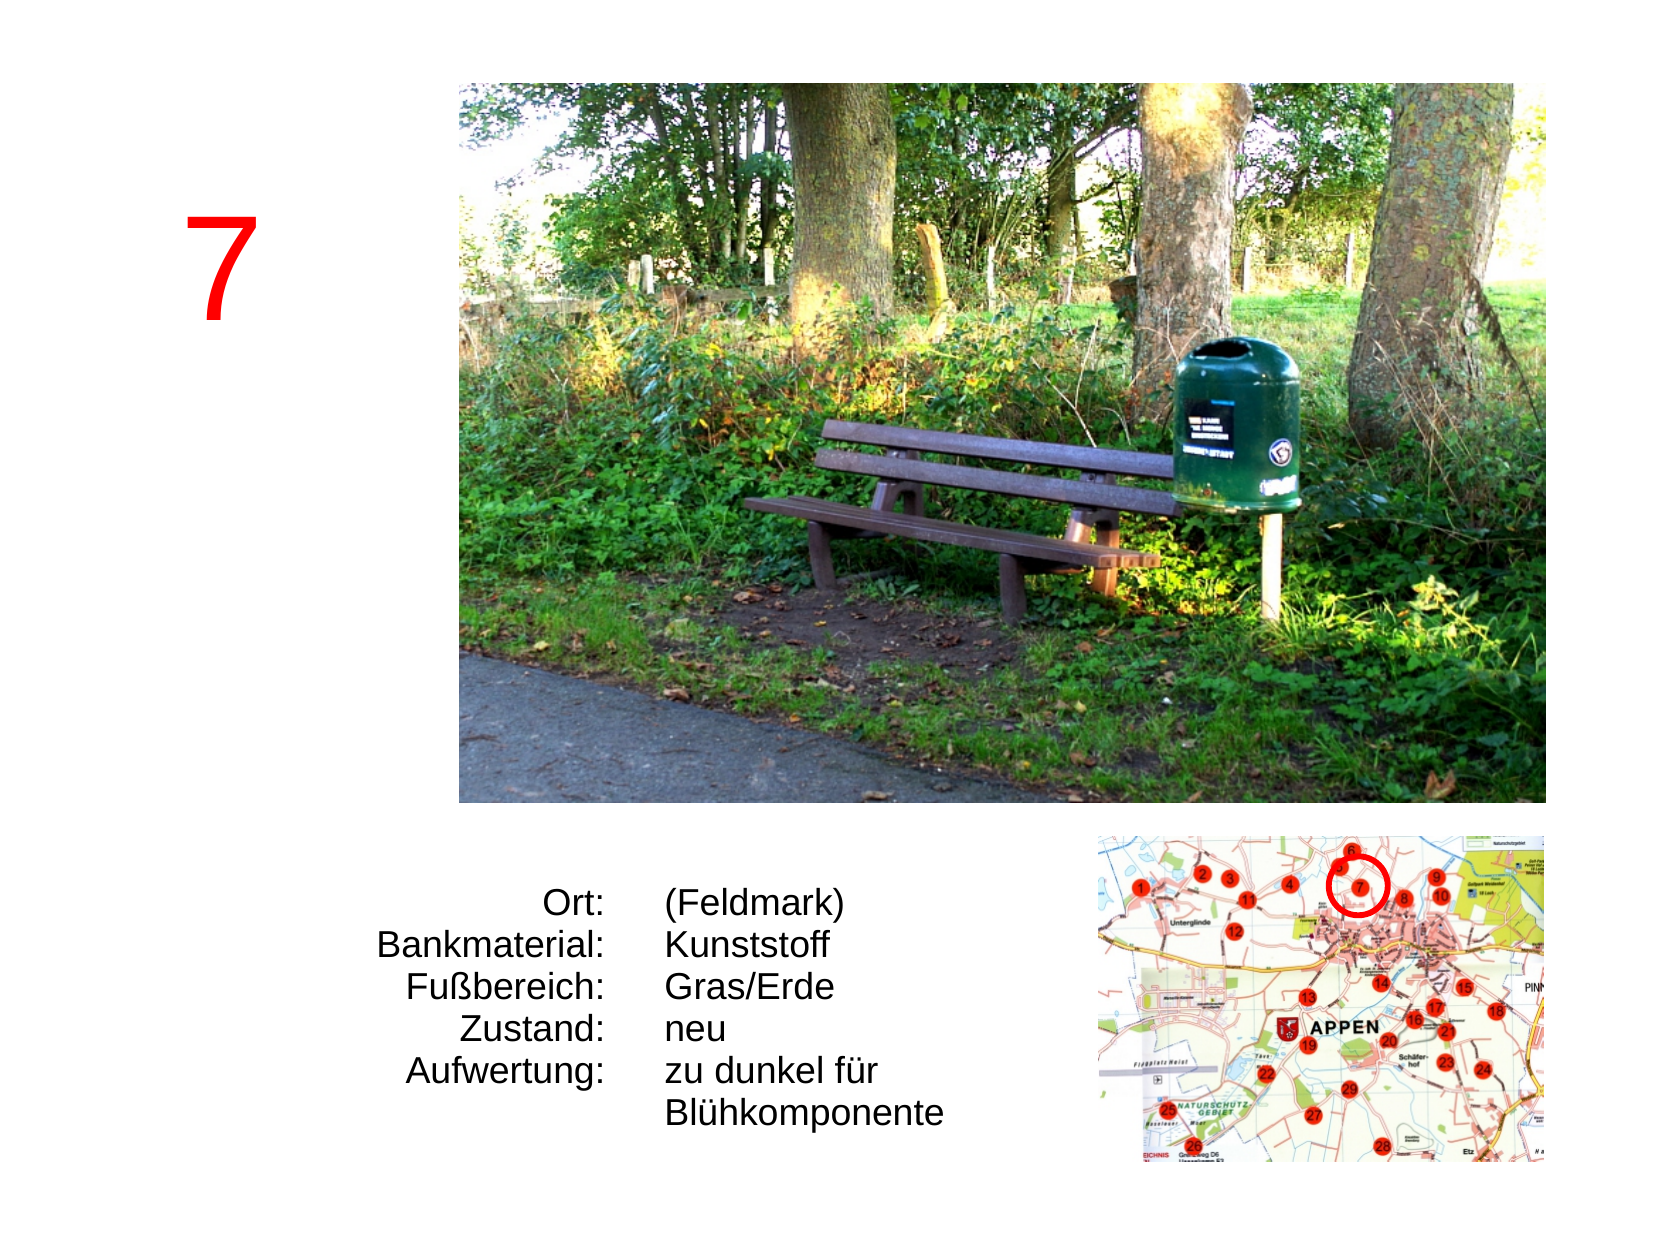

7
IMGP7852rNr07.jpg
	Ort:		(Feldmark)
	Bankmaterial:		Kunststoff
	Fußbereich:		Gras/Erde
	Zustand:		neu
	Aufwertung:		zu dunkel für
			Blühkomponente